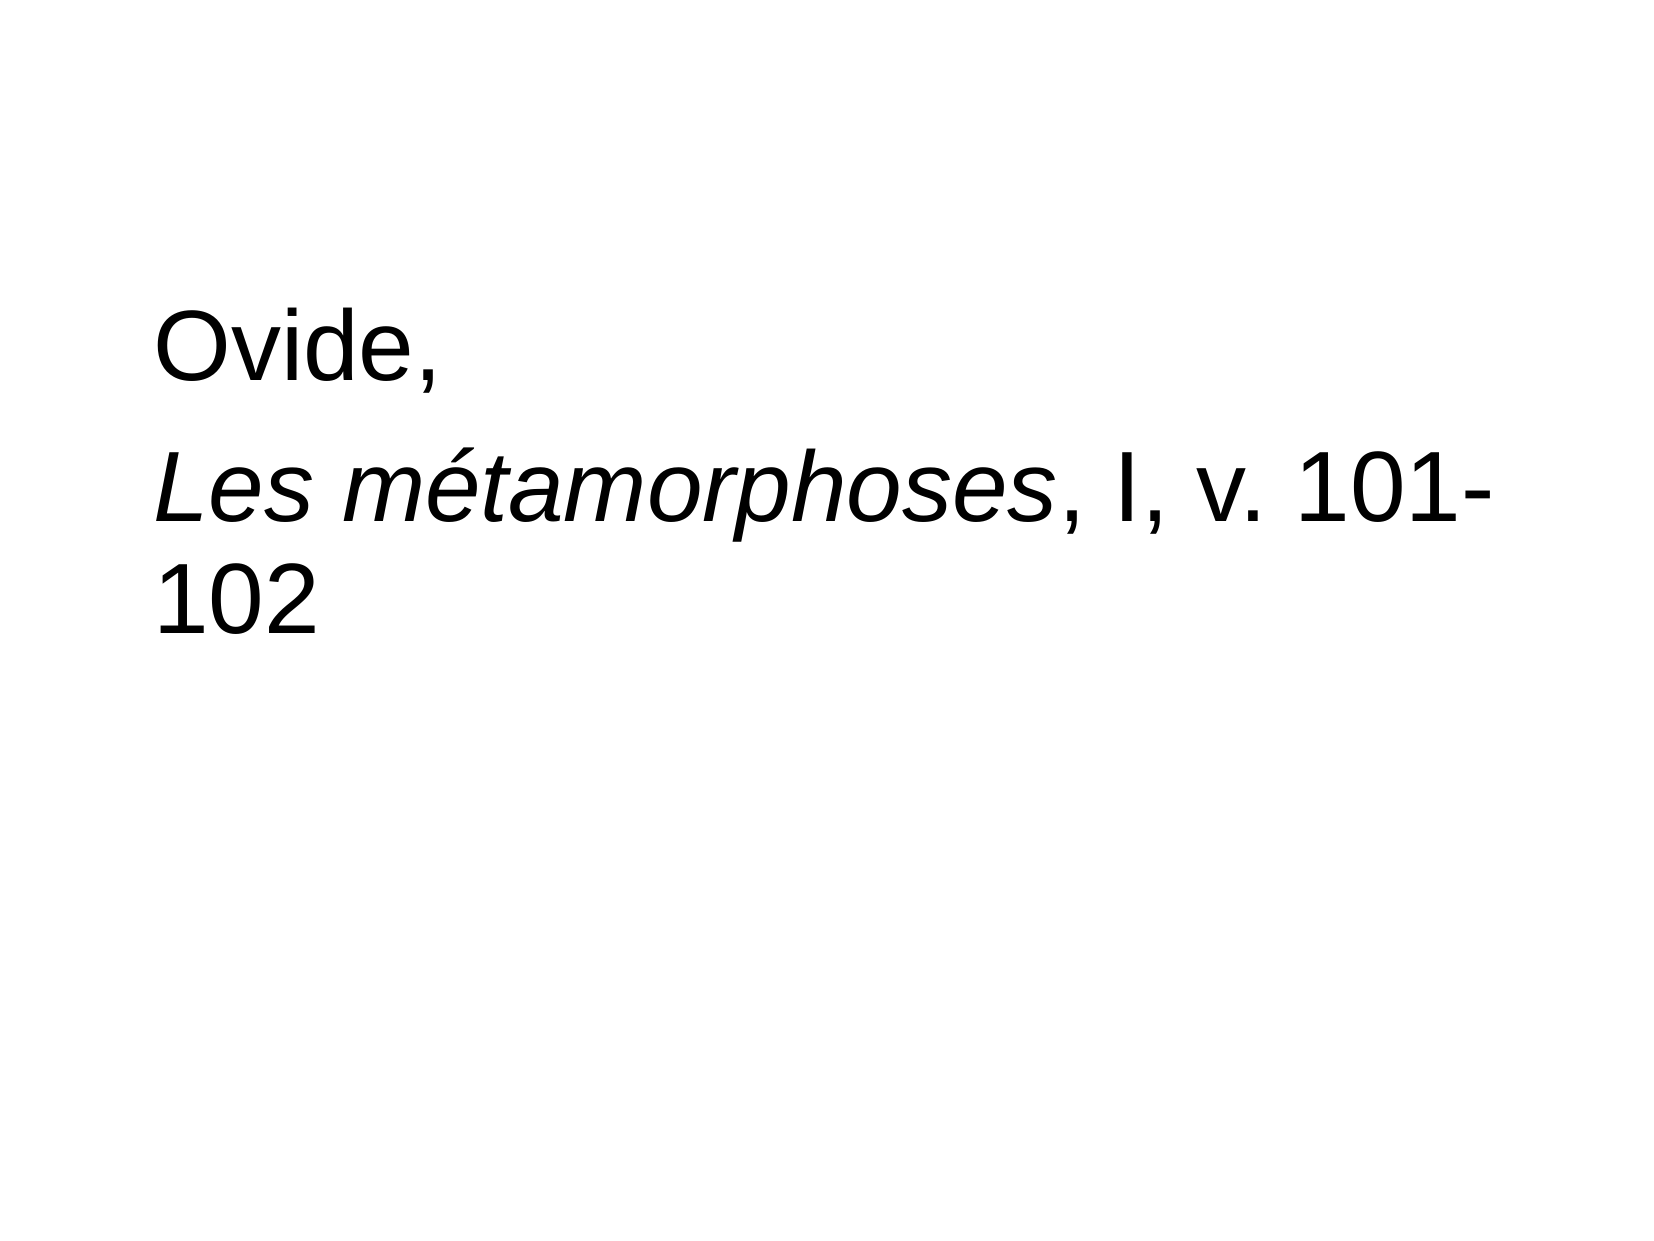

# Ovide,
Les métamorphoses, I, v. 101-102